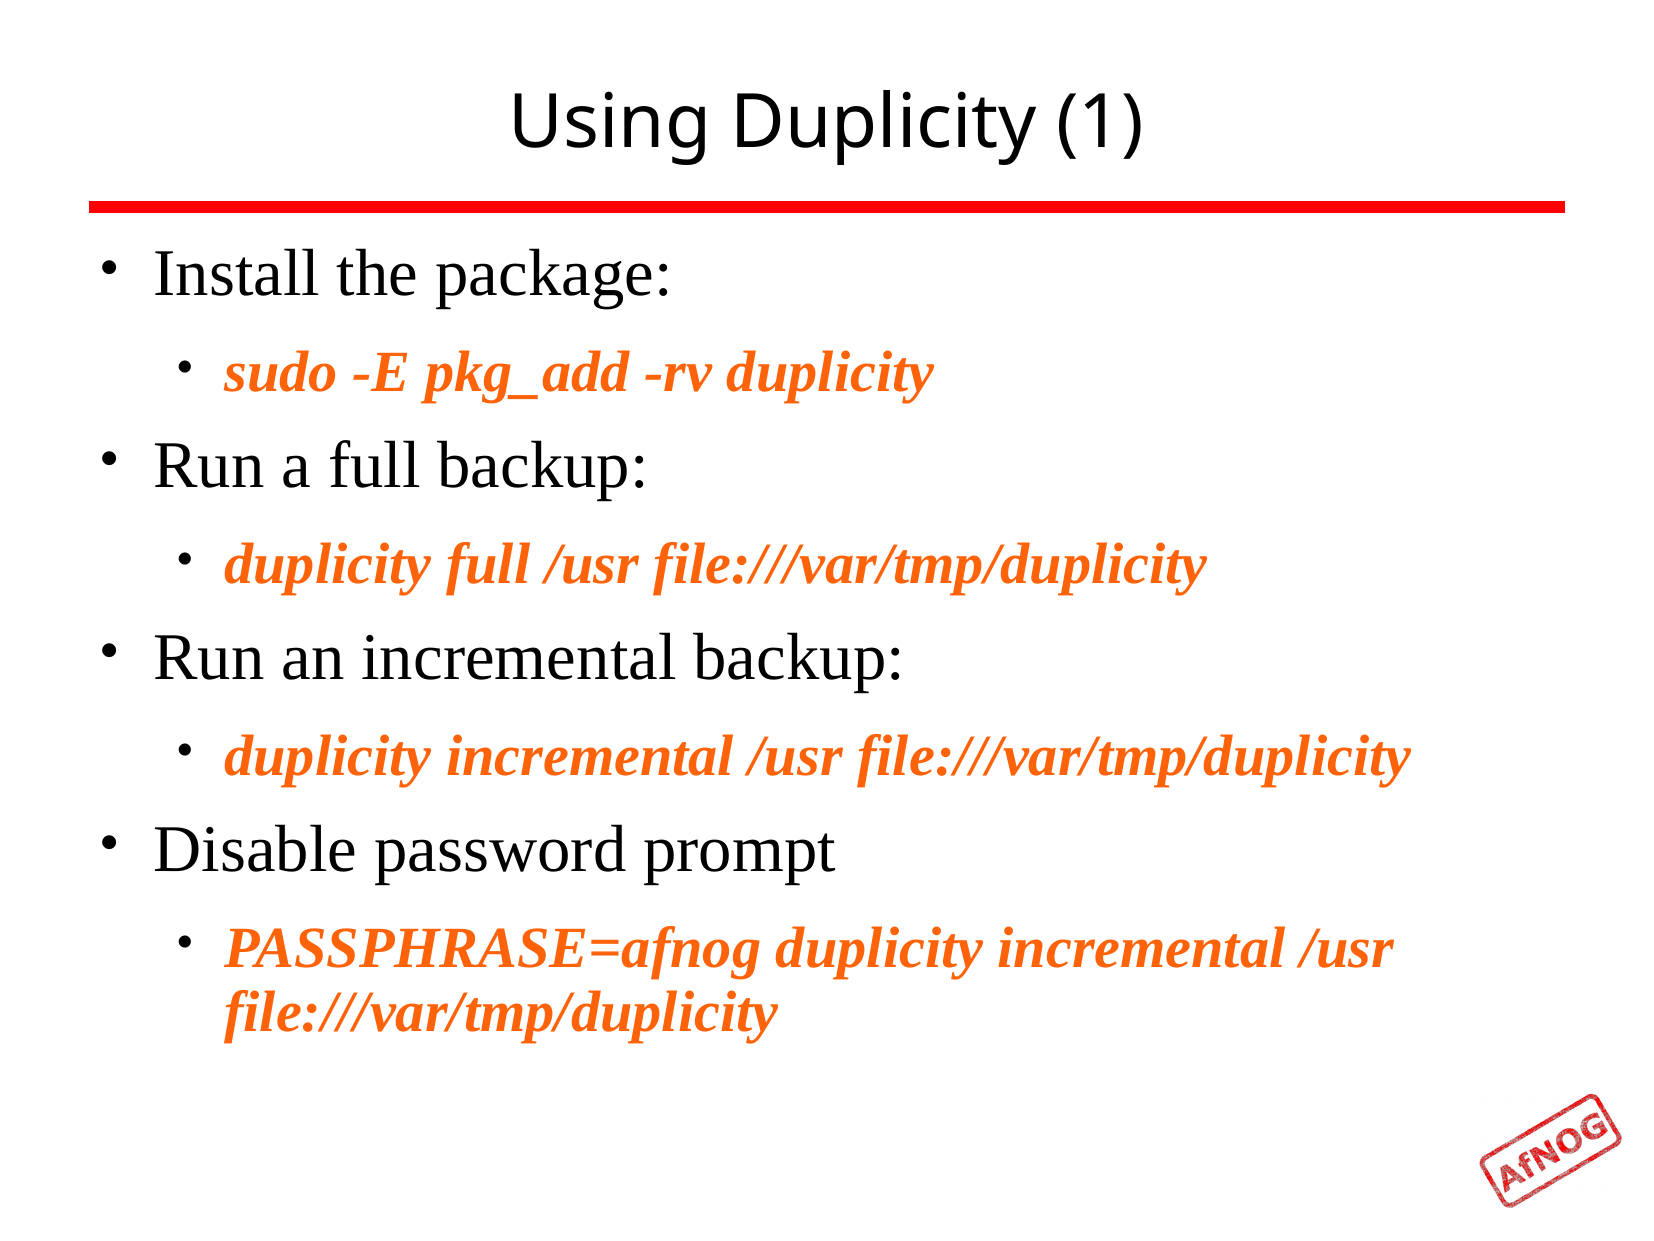

# Using Duplicity (1)
Install the package:
sudo -E pkg_add -rv duplicity
Run a full backup:
duplicity full /usr file:///var/tmp/duplicity
Run an incremental backup:
duplicity incremental /usr file:///var/tmp/duplicity
Disable password prompt
PASSPHRASE=afnog duplicity incremental /usr file:///var/tmp/duplicity